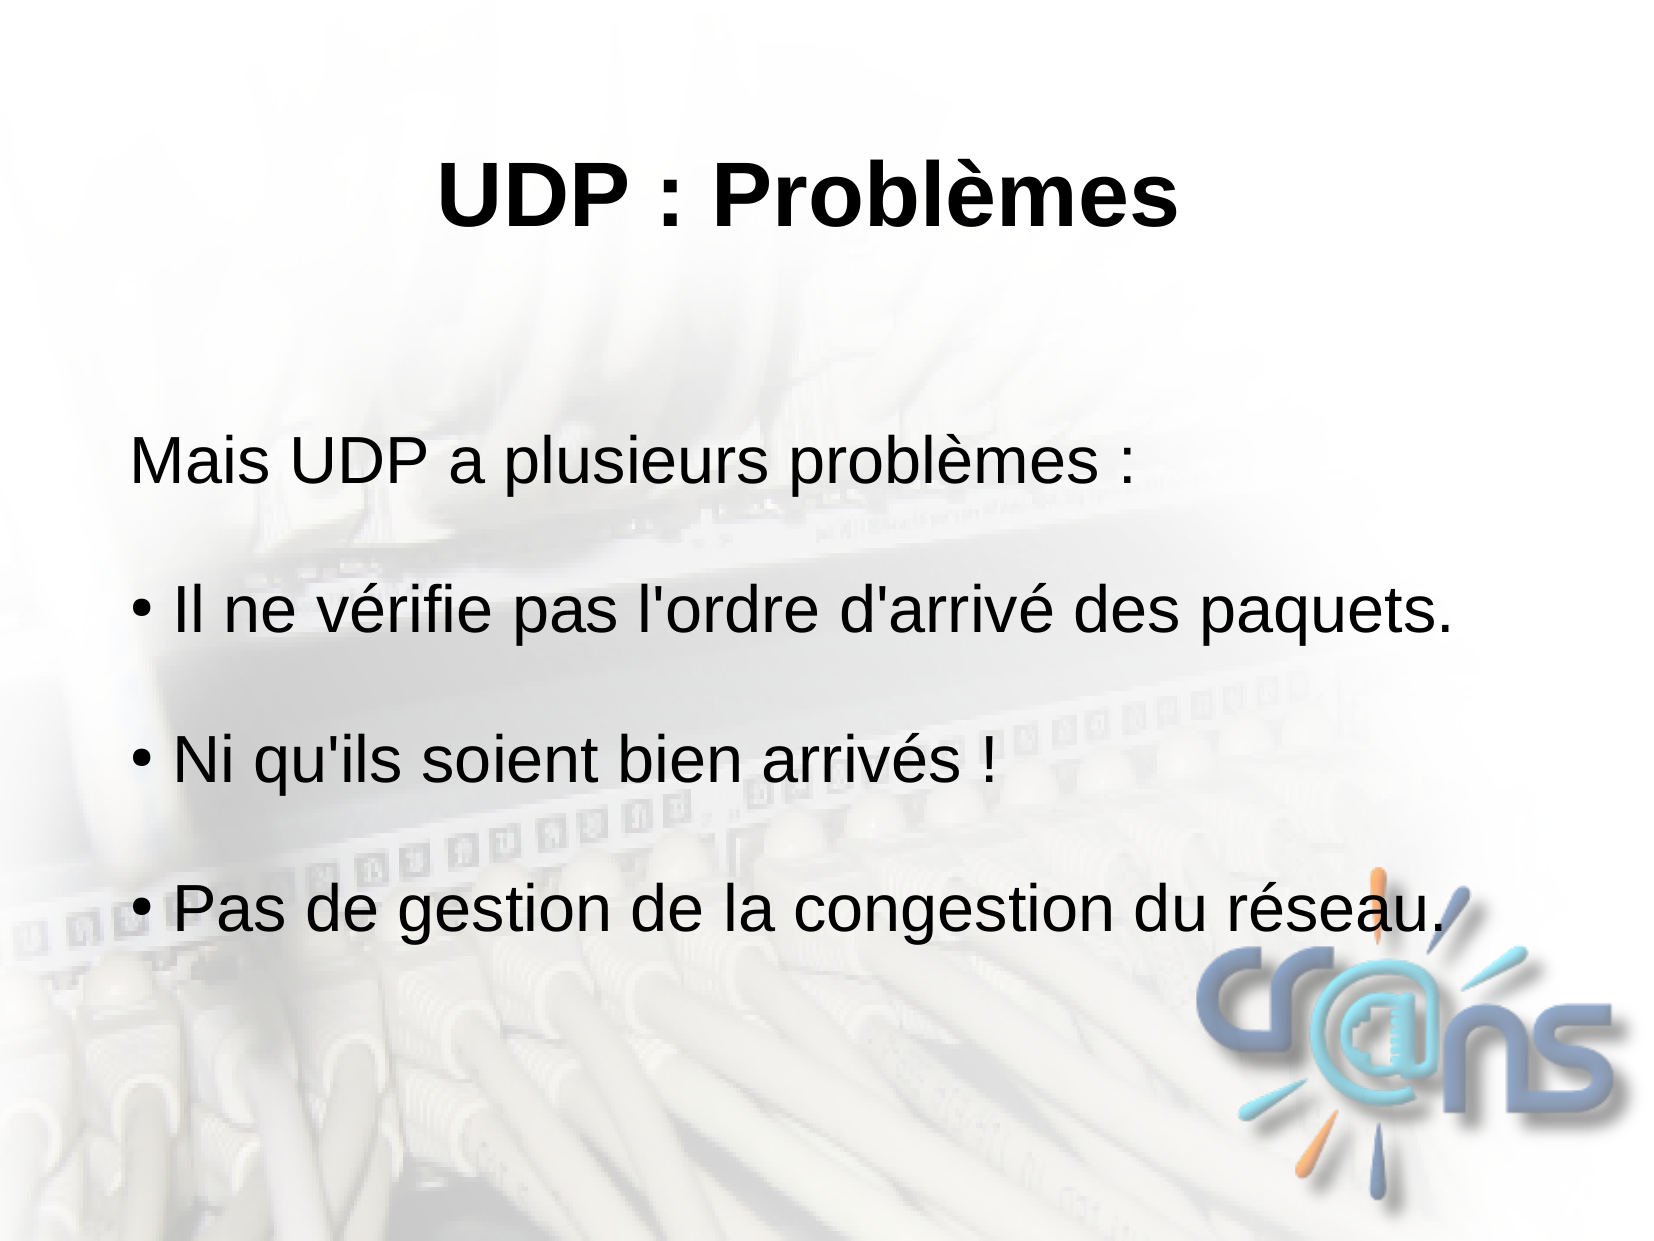

# UDP : Problèmes
Mais UDP a plusieurs problèmes :
 Il ne vérifie pas l'ordre d'arrivé des paquets.
 Ni qu'ils soient bien arrivés !
 Pas de gestion de la congestion du réseau.